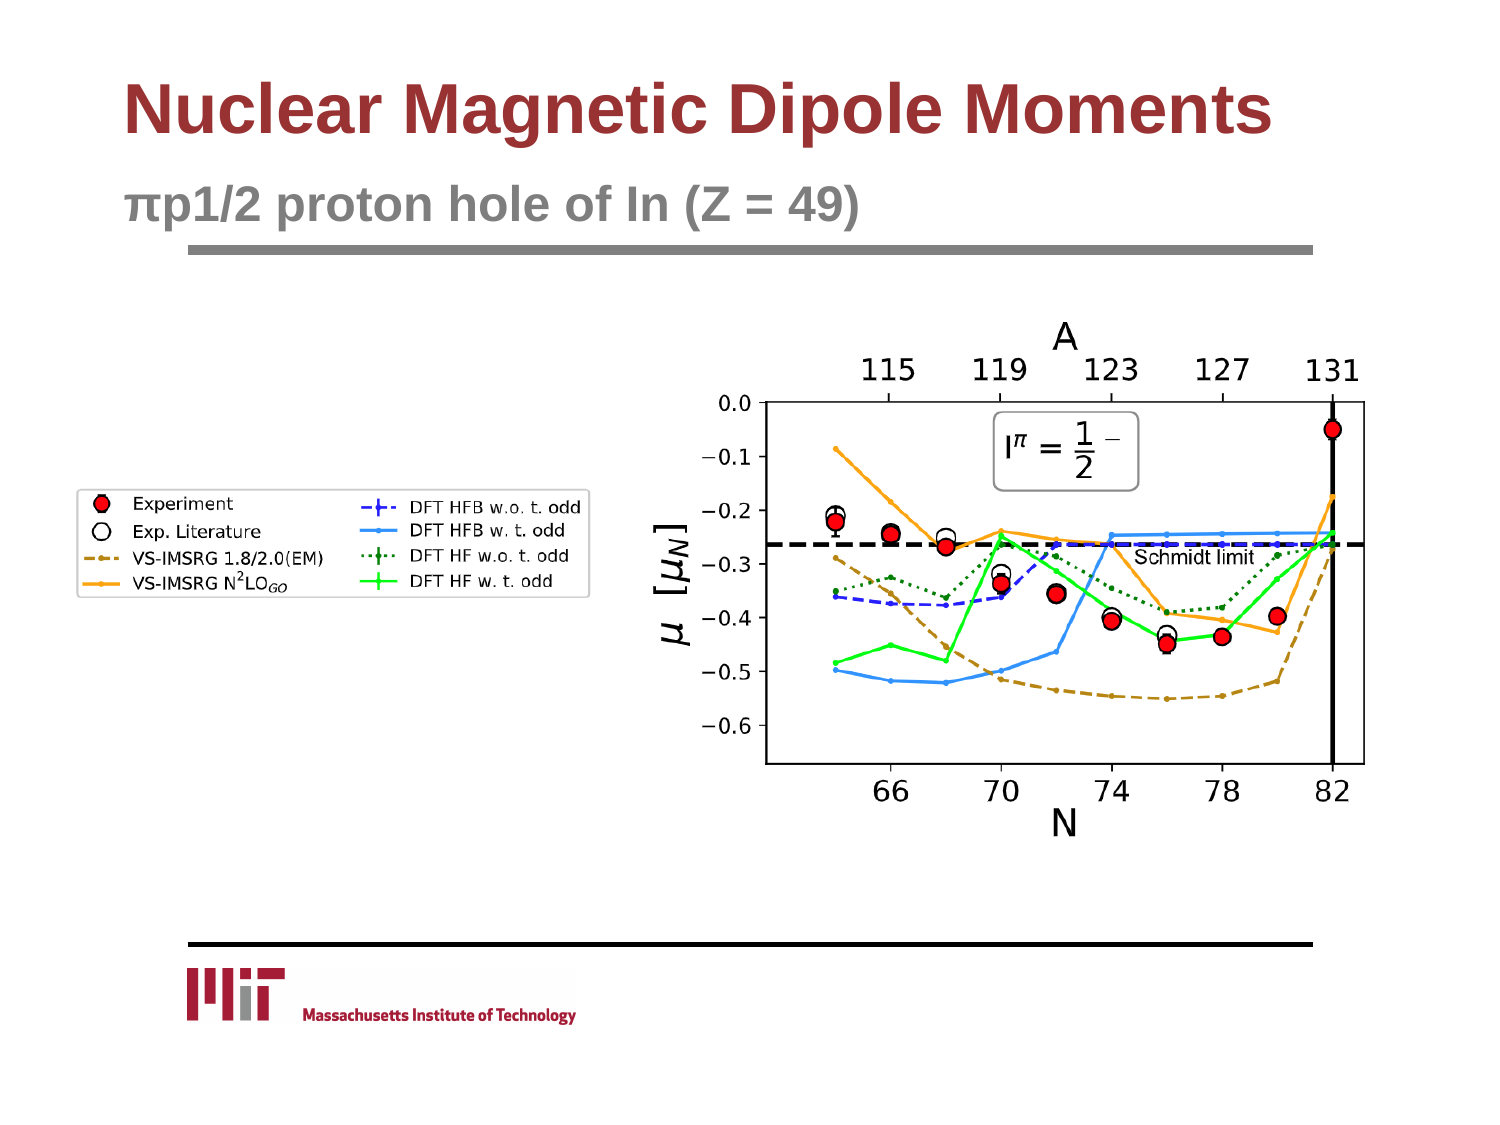

# Nuclear Magnetic Dipole Moments πp1/2 proton hole of In (Z = 49)